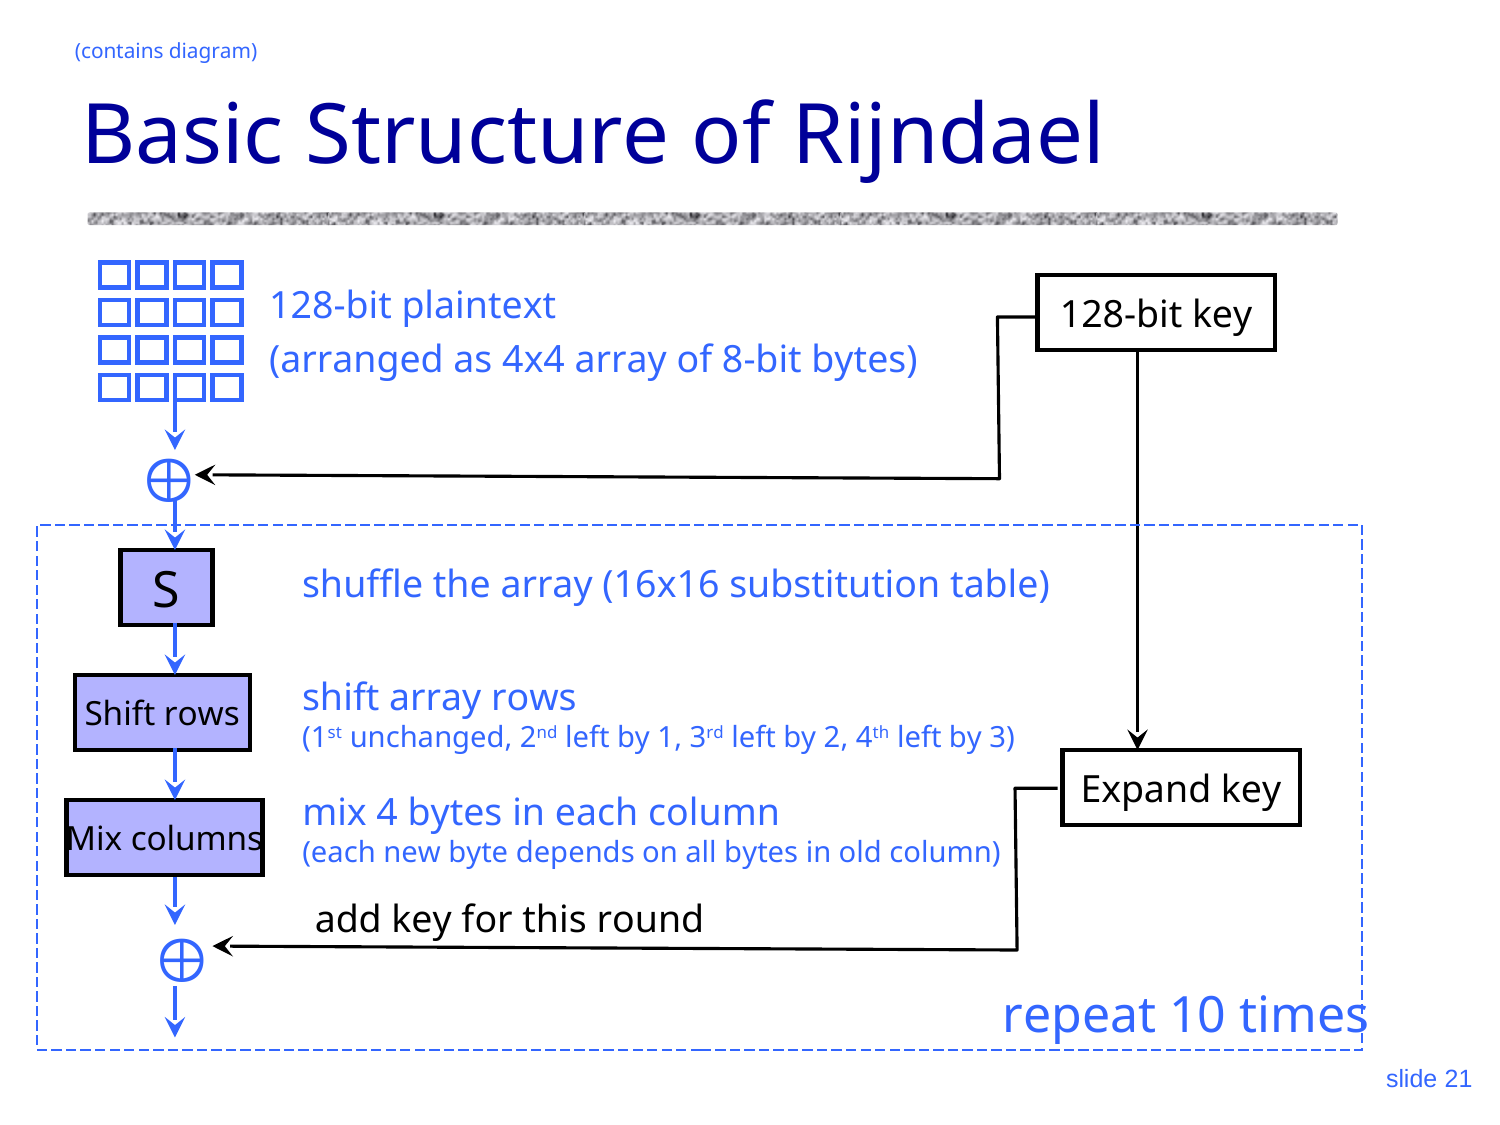

(contains diagram)
# Basic Structure of Rijndael
128-bit plaintext
(arranged as 4x4 array of 8-bit bytes)
128-bit key

Expand key
S
shuffle the array (16x16 substitution table)
repeat 10 times
shift array rows
(1st unchanged, 2nd left by 1, 3rd left by 2, 4th left by 3)
Shift rows
mix 4 bytes in each column
(each new byte depends on all bytes in old column)
Mix columns
add key for this round

slide